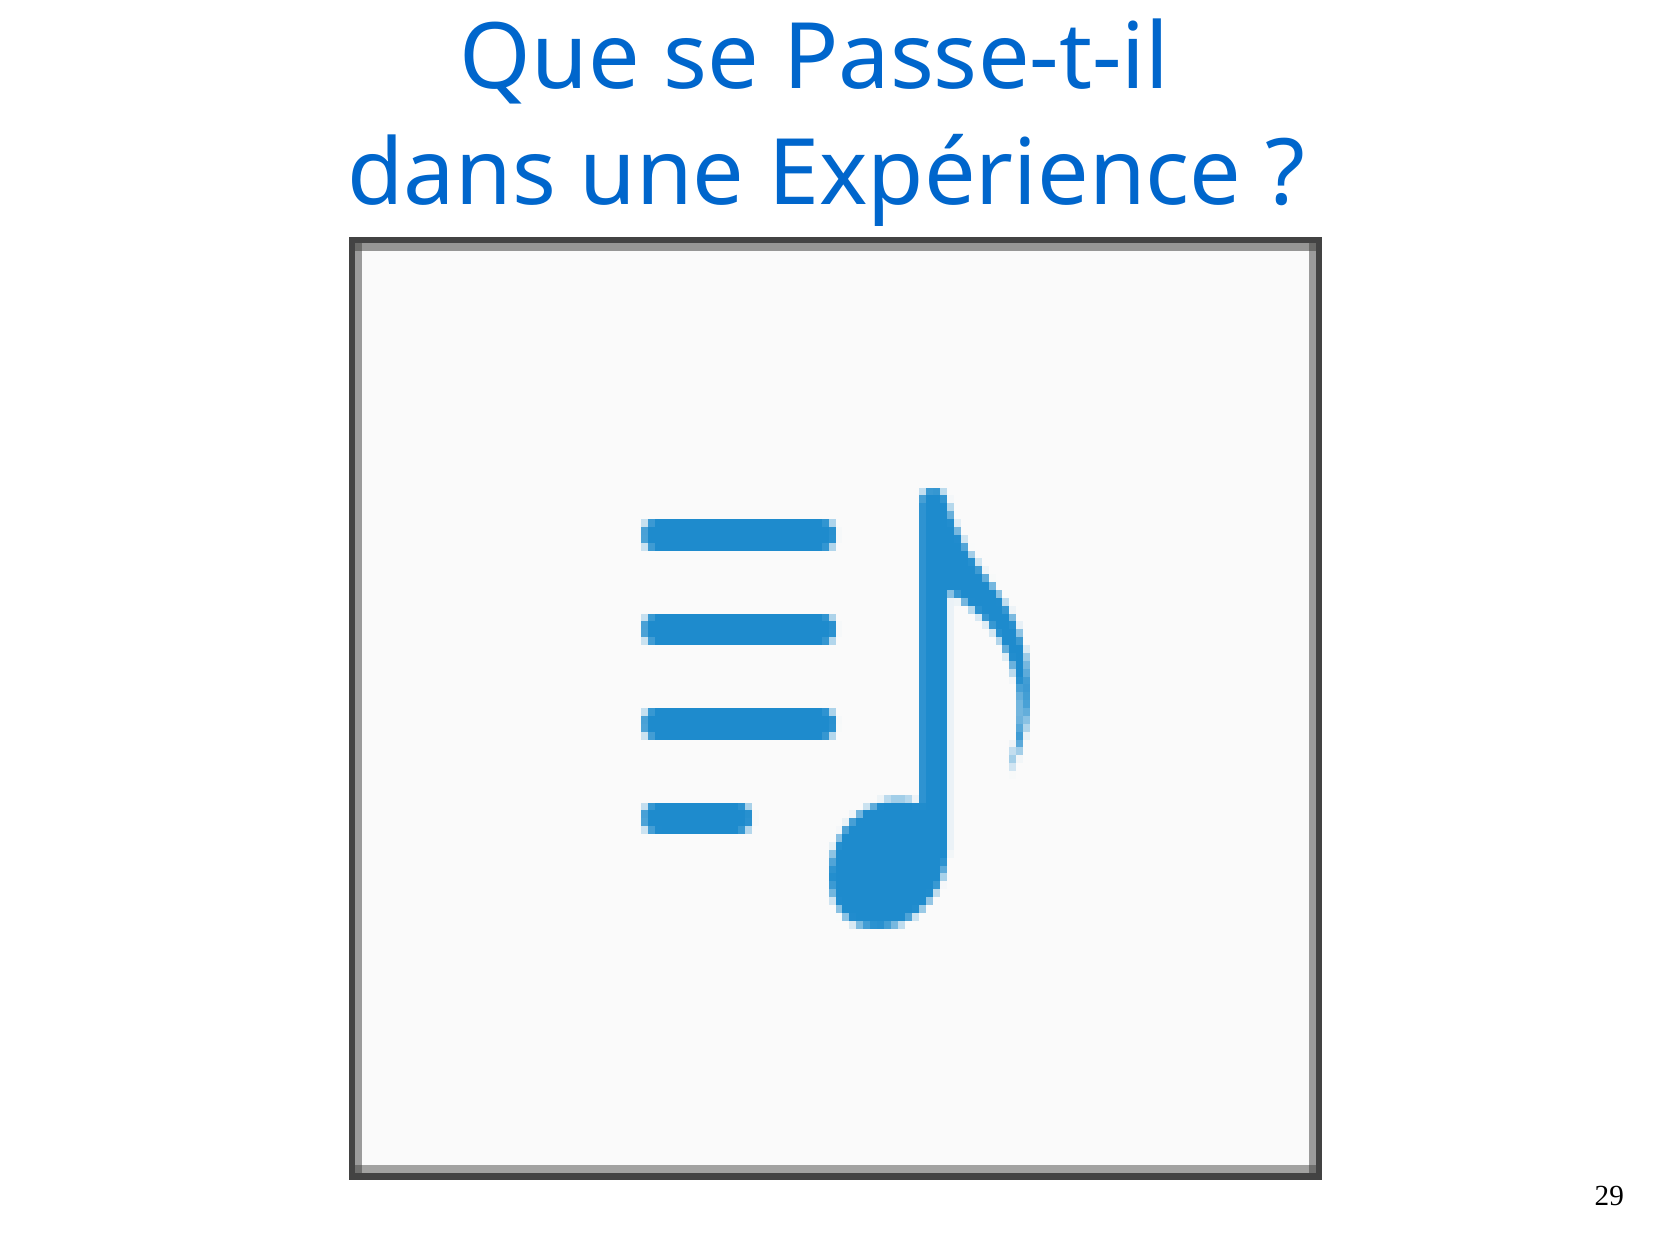

# Que se Passe-t-il dans une Expérience ?
29